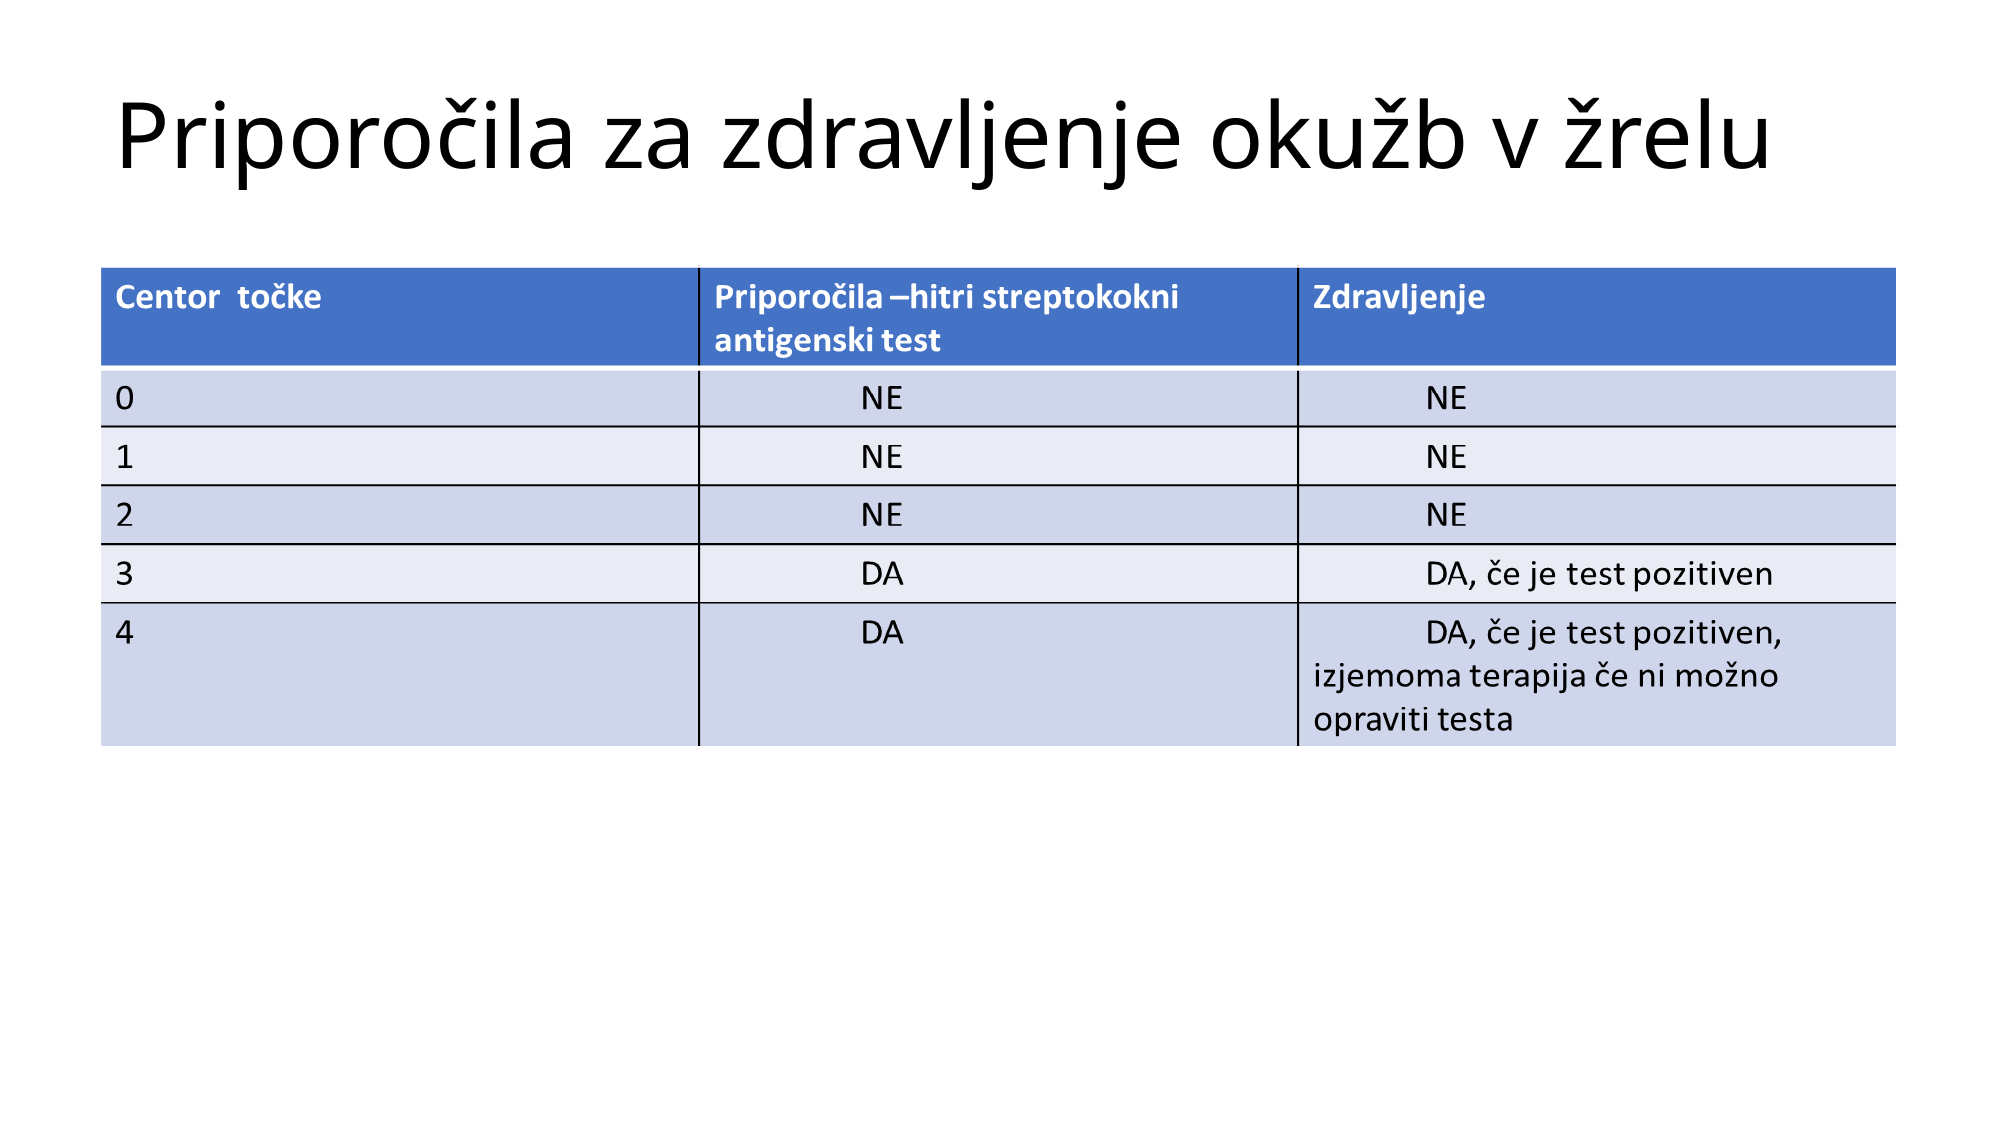

# Priporočila za zdravljenje okužb v žrelu